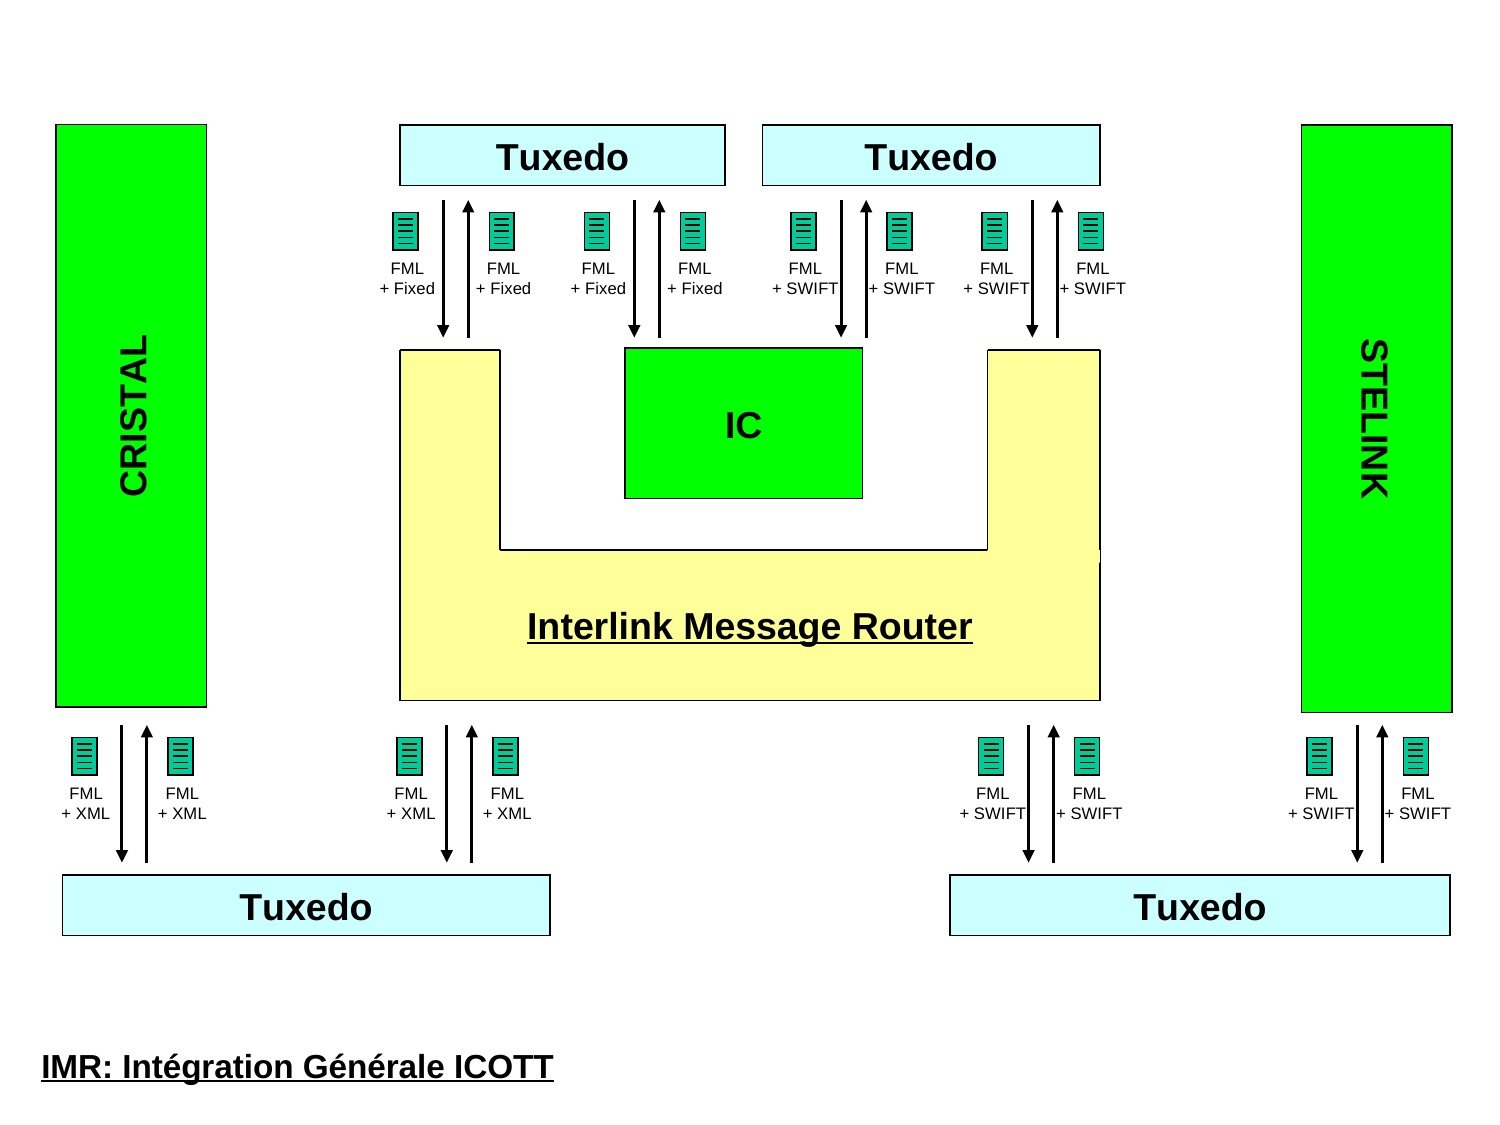

Tuxedo
Tuxedo
FML
+ Fixed
FML
+ Fixed
FML
+ Fixed
FML
+ Fixed
FML
+ SWIFT
FML
+ SWIFT
FML
+ SWIFT
FML
+ SWIFT
CRISTAL
STELINK
IC
Interlink Message Router
FML
+ XML
FML
+ XML
FML
+ XML
FML
+ XML
FML
+ SWIFT
FML
+ SWIFT
FML
+ SWIFT
FML
+ SWIFT
Tuxedo
Tuxedo
IMR: Intégration Générale ICOTT